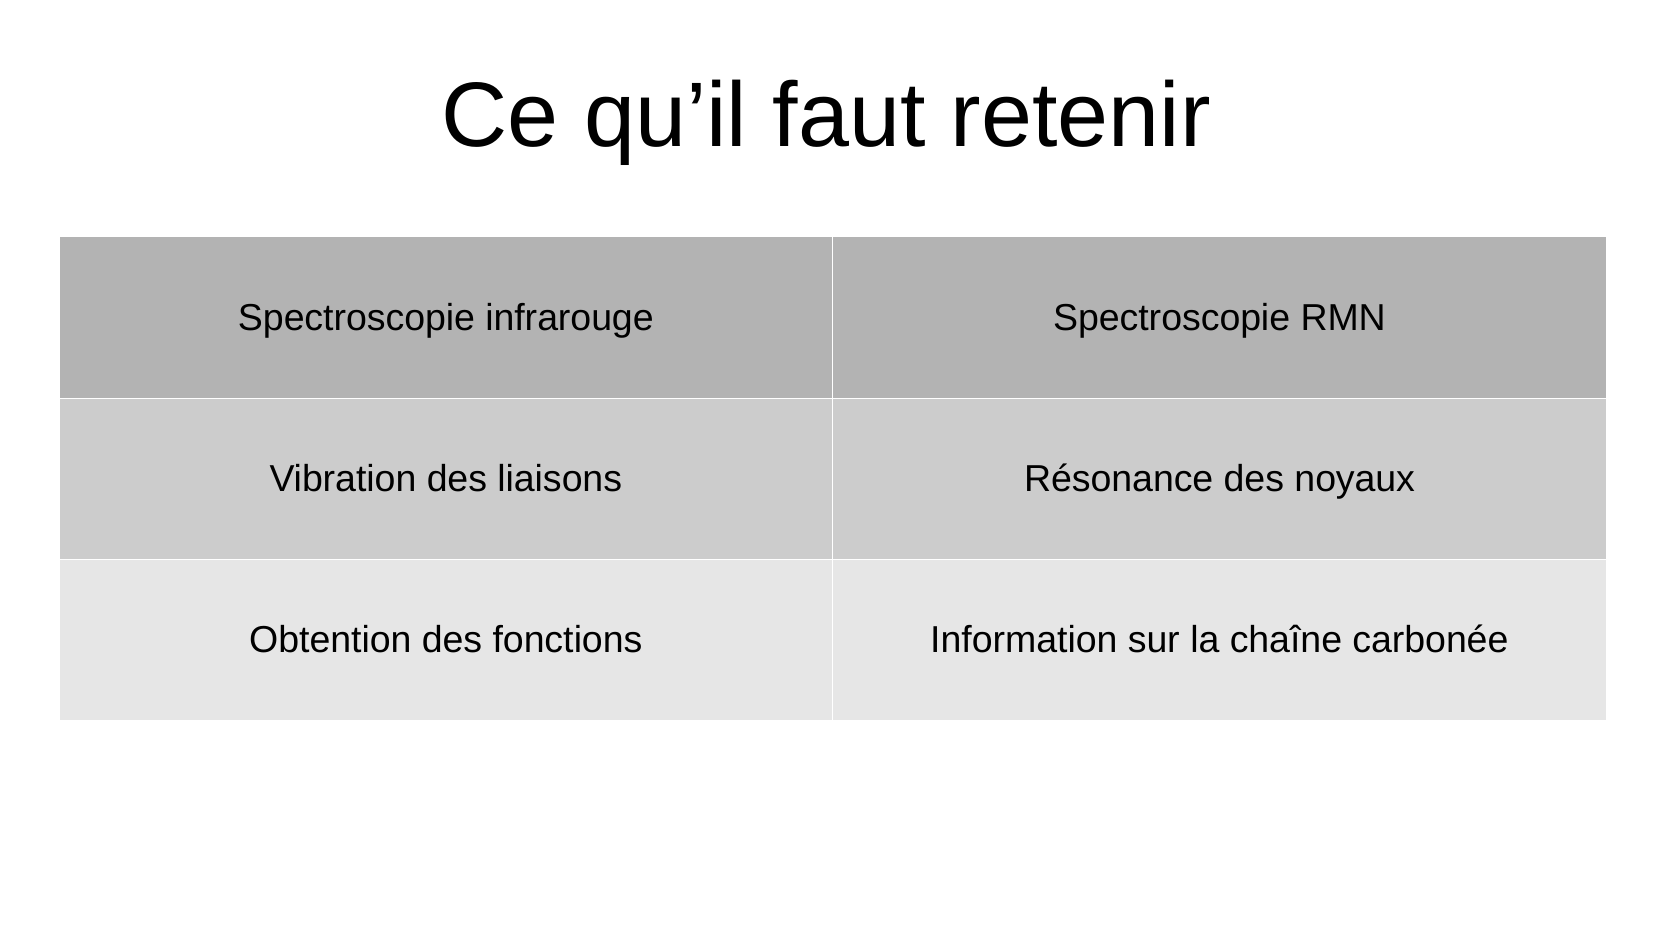

# Ce qu’il faut retenir
| Spectroscopie infrarouge | Spectroscopie RMN |
| --- | --- |
| Vibration des liaisons | Résonance des noyaux |
| Obtention des fonctions | Information sur la chaîne carbonée |